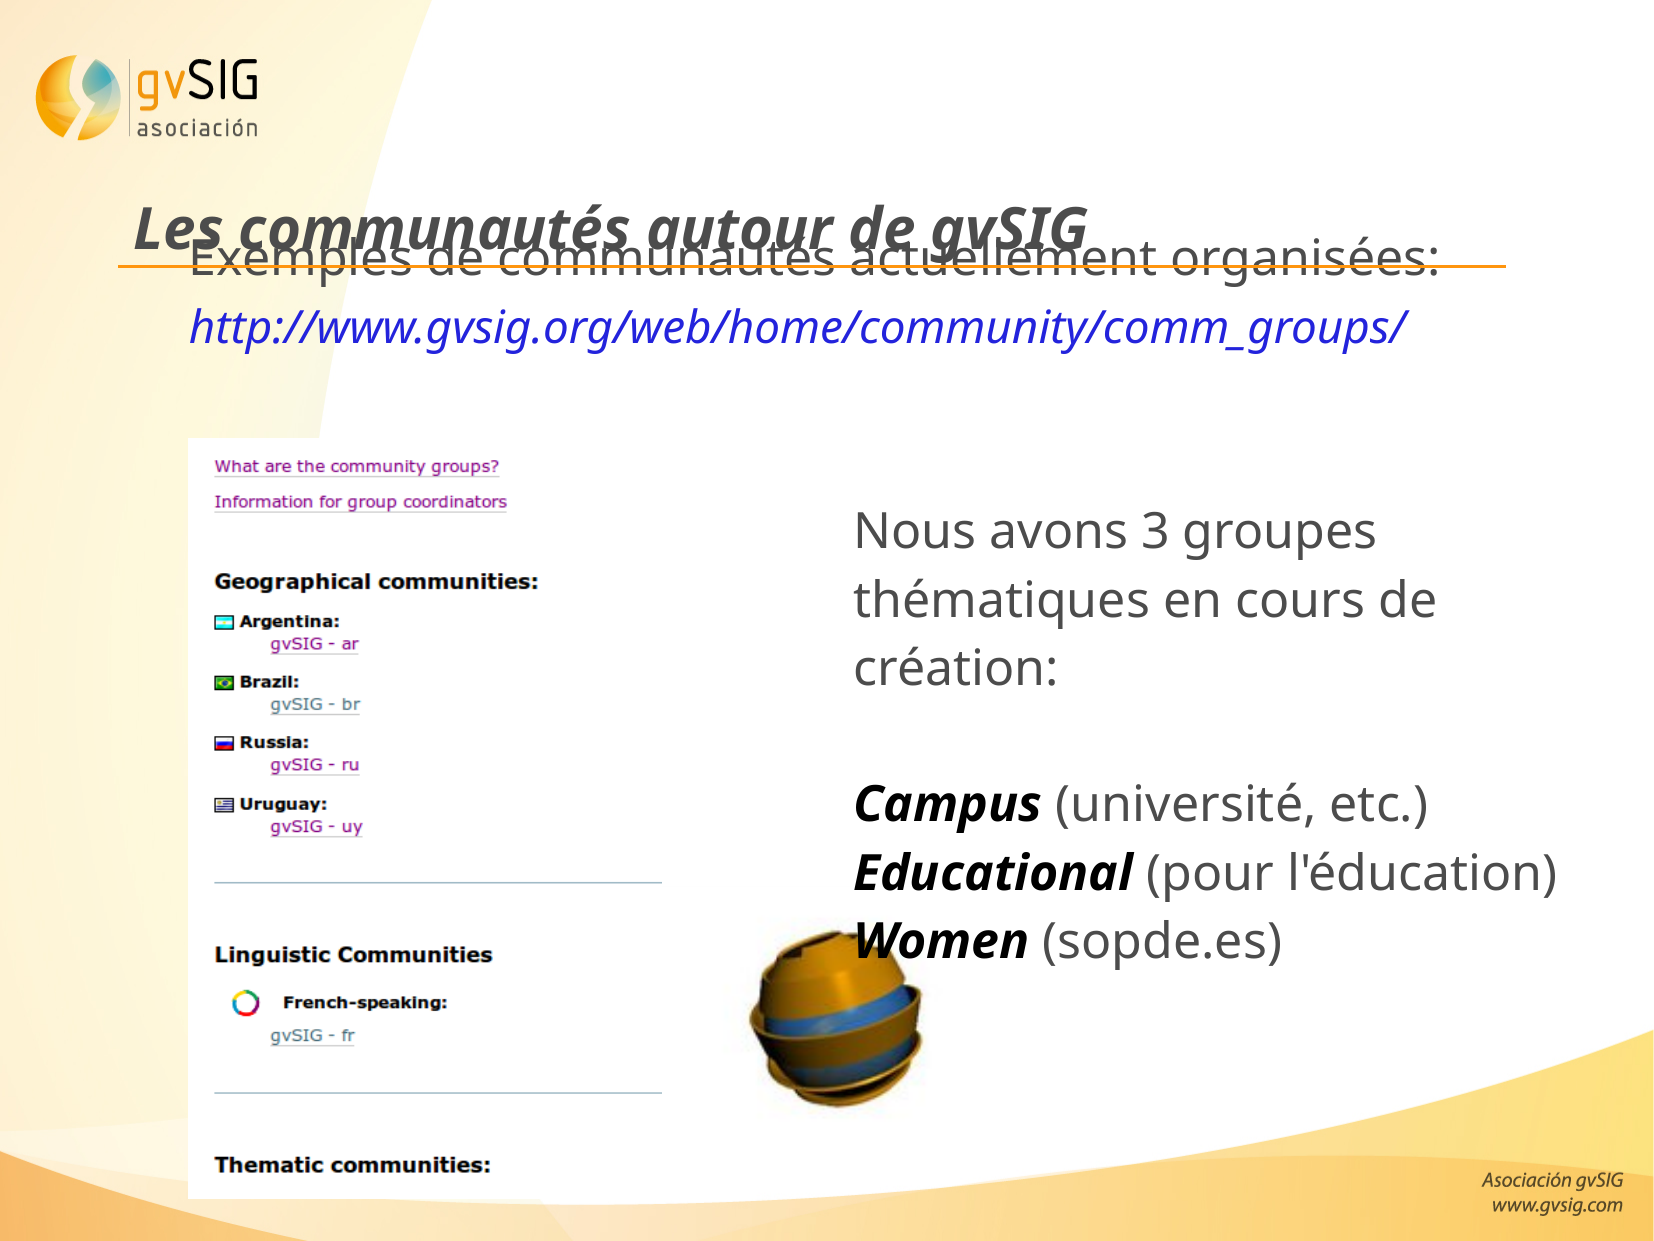

Les communautés autour de gvSIG
# Exemples de communautés actuellement organisées: http://www.gvsig.org/web/home/community/comm_groups/ Nous avons 3 groupes 													thématiques en cours de 												création: Campus (université, etc.) Educational (pour l'éducation) Women (sopde.es)